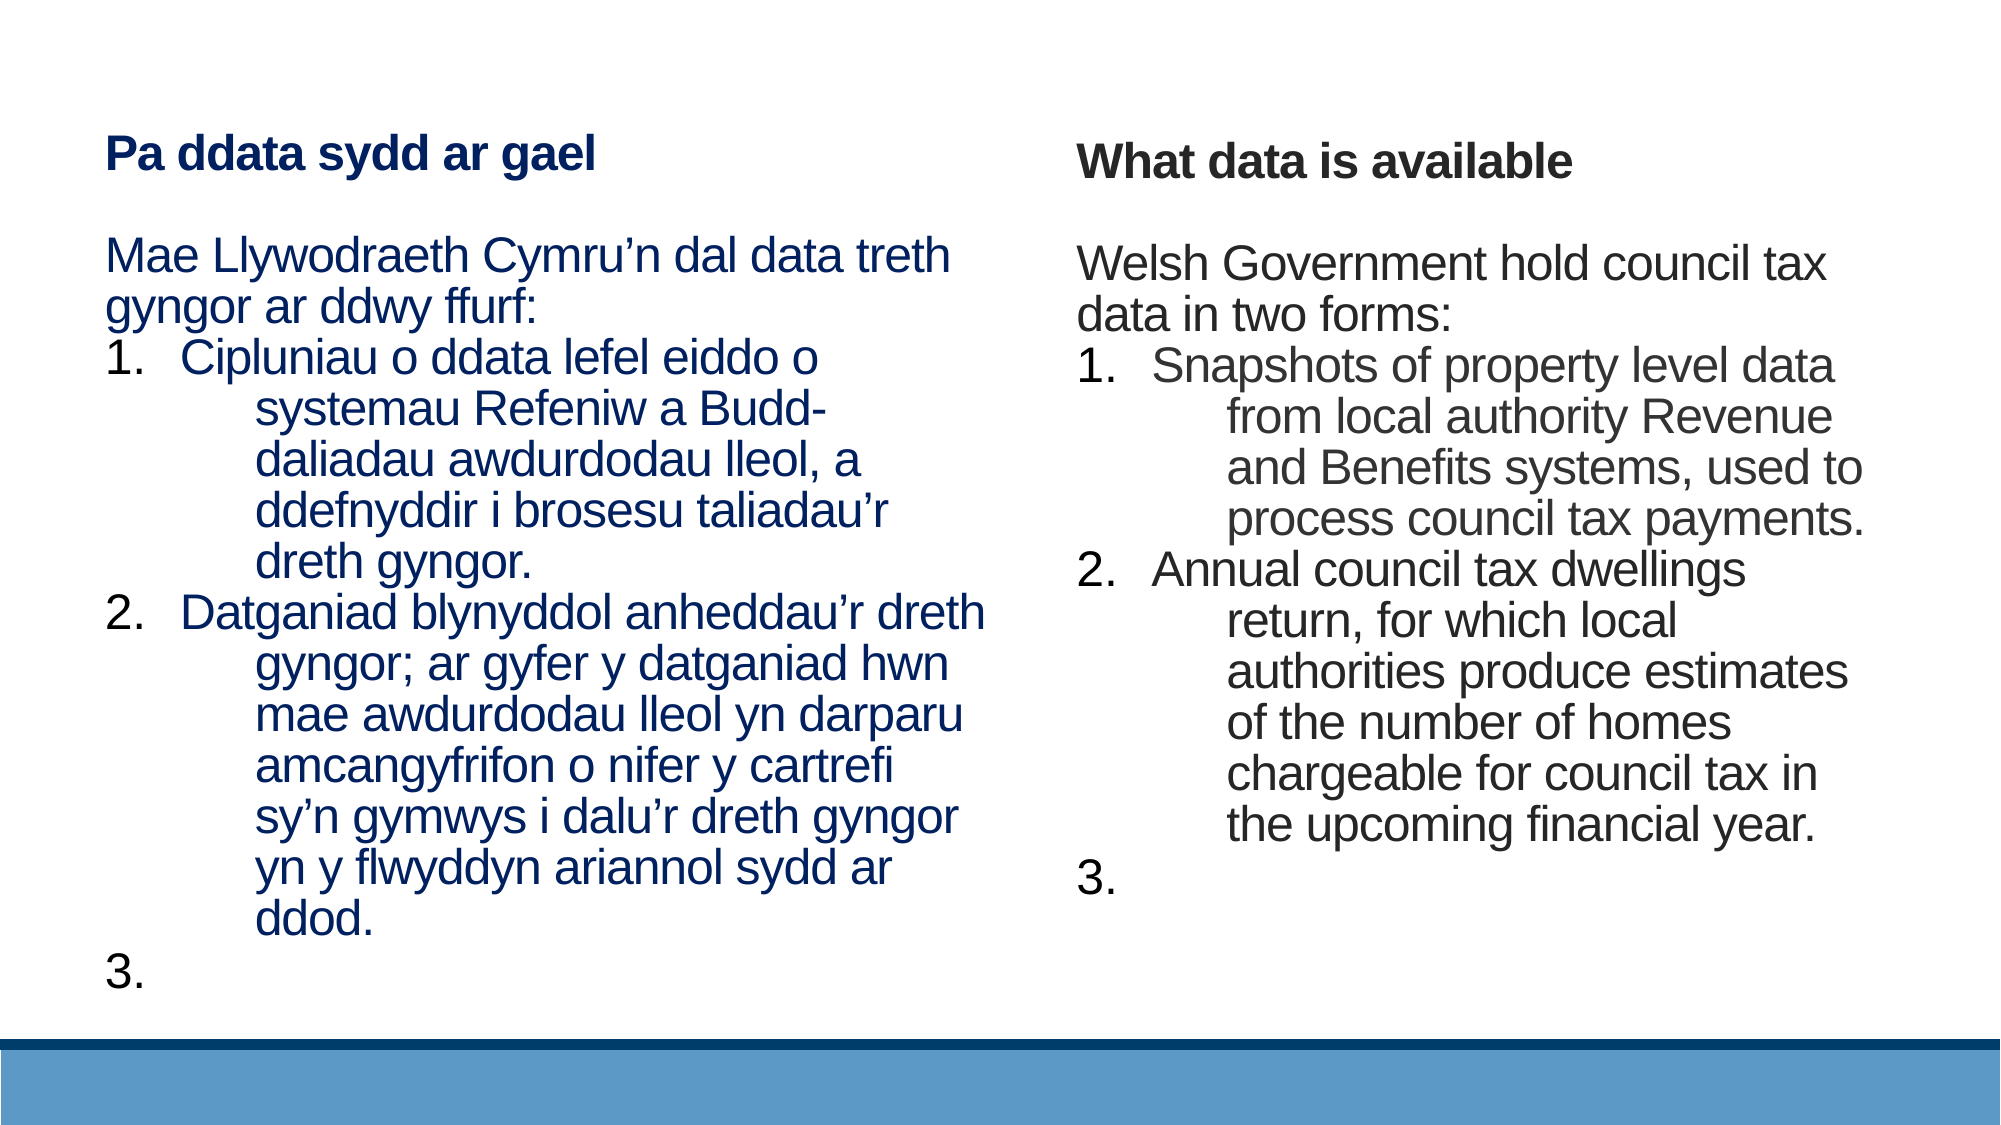

What data is available
Welsh Government hold council tax data in two forms:
Snapshots of property level data from local authority Revenue and Benefits systems, used to process council tax payments.
Annual council tax dwellings return, for which local authorities produce estimates of the number of homes chargeable for council tax in the upcoming financial year.
Pa ddata sydd ar gael
Mae Llywodraeth Cymru’n dal data treth gyngor ar ddwy ffurf:
Cipluniau o ddata lefel eiddo o systemau Refeniw a Budd-daliadau awdurdodau lleol, a ddefnyddir i brosesu taliadau’r dreth gyngor.
Datganiad blynyddol anheddau’r dreth gyngor; ar gyfer y datganiad hwn mae awdurdodau lleol yn darparu amcangyfrifon o nifer y cartrefi sy’n gymwys i dalu’r dreth gyngor yn y flwyddyn ariannol sydd ar ddod.